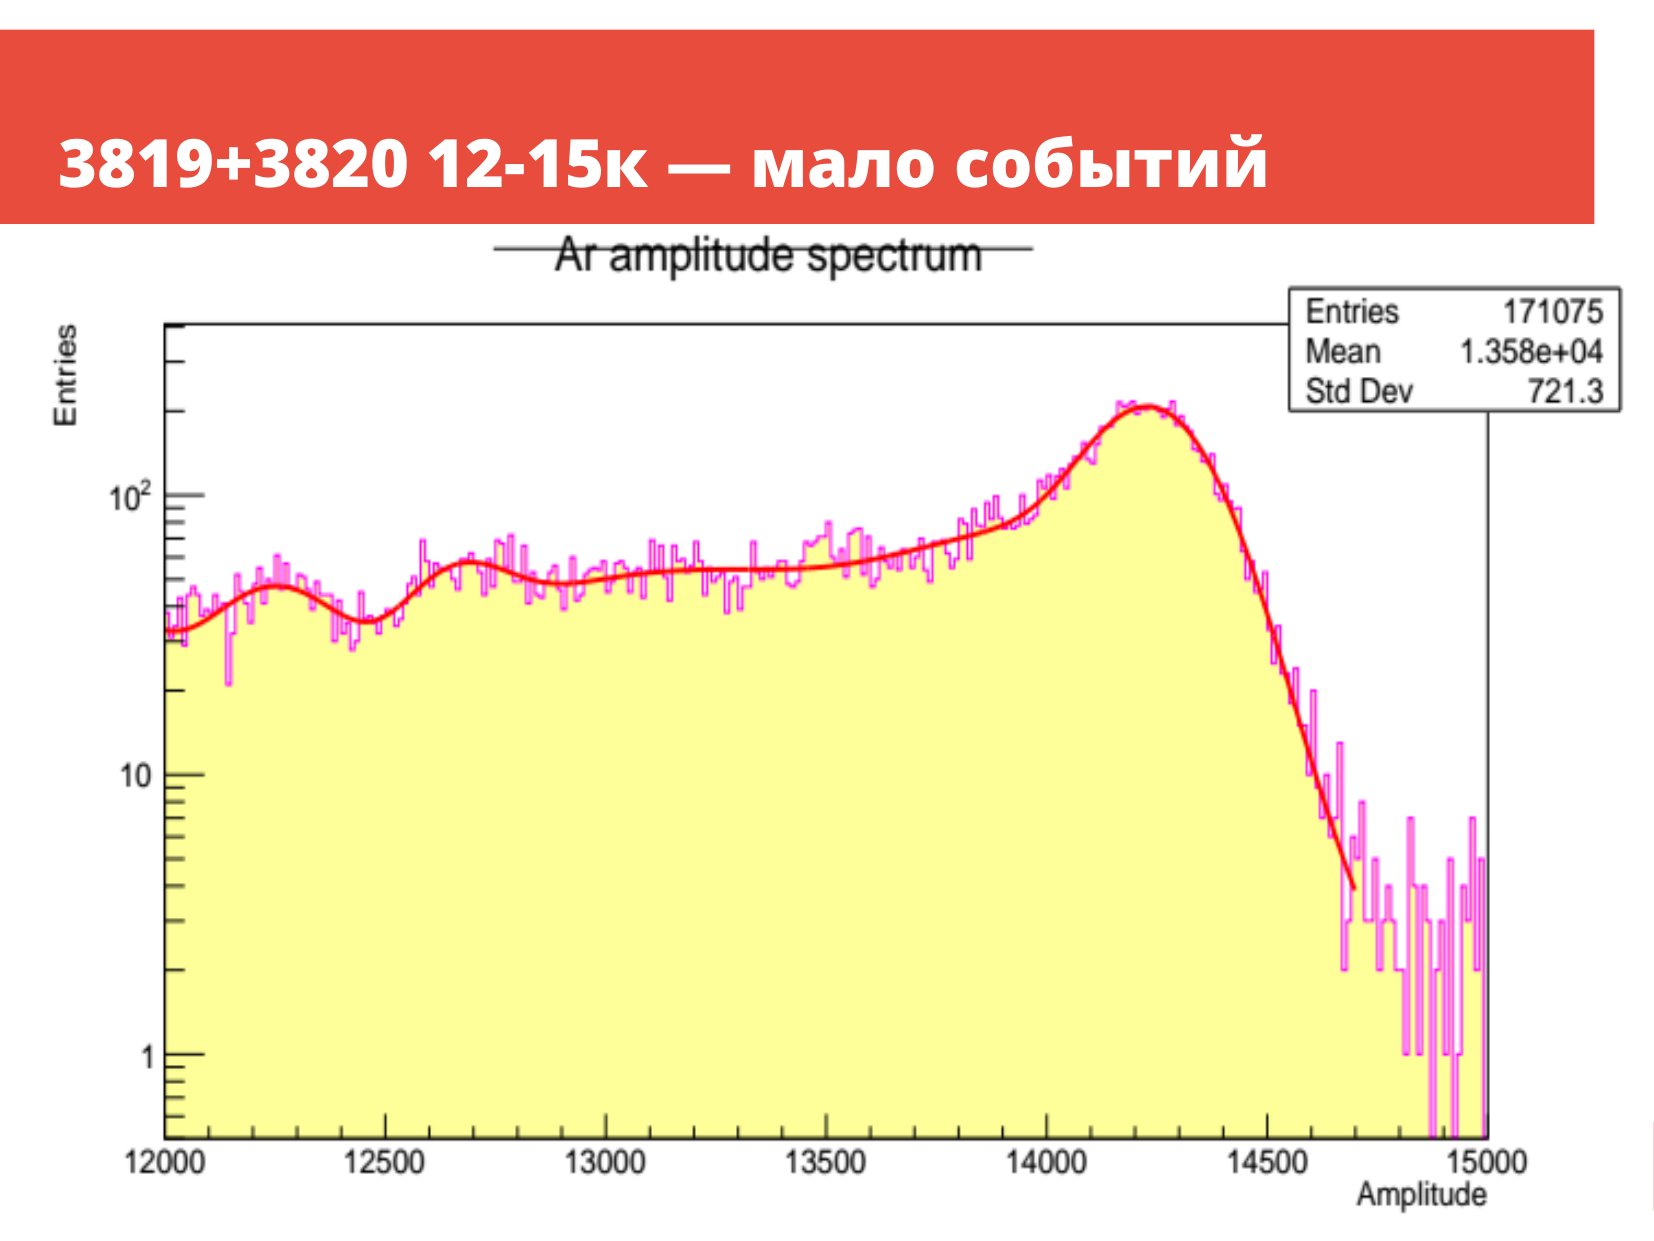

# 3819+3820 12-15к — мало событий
17